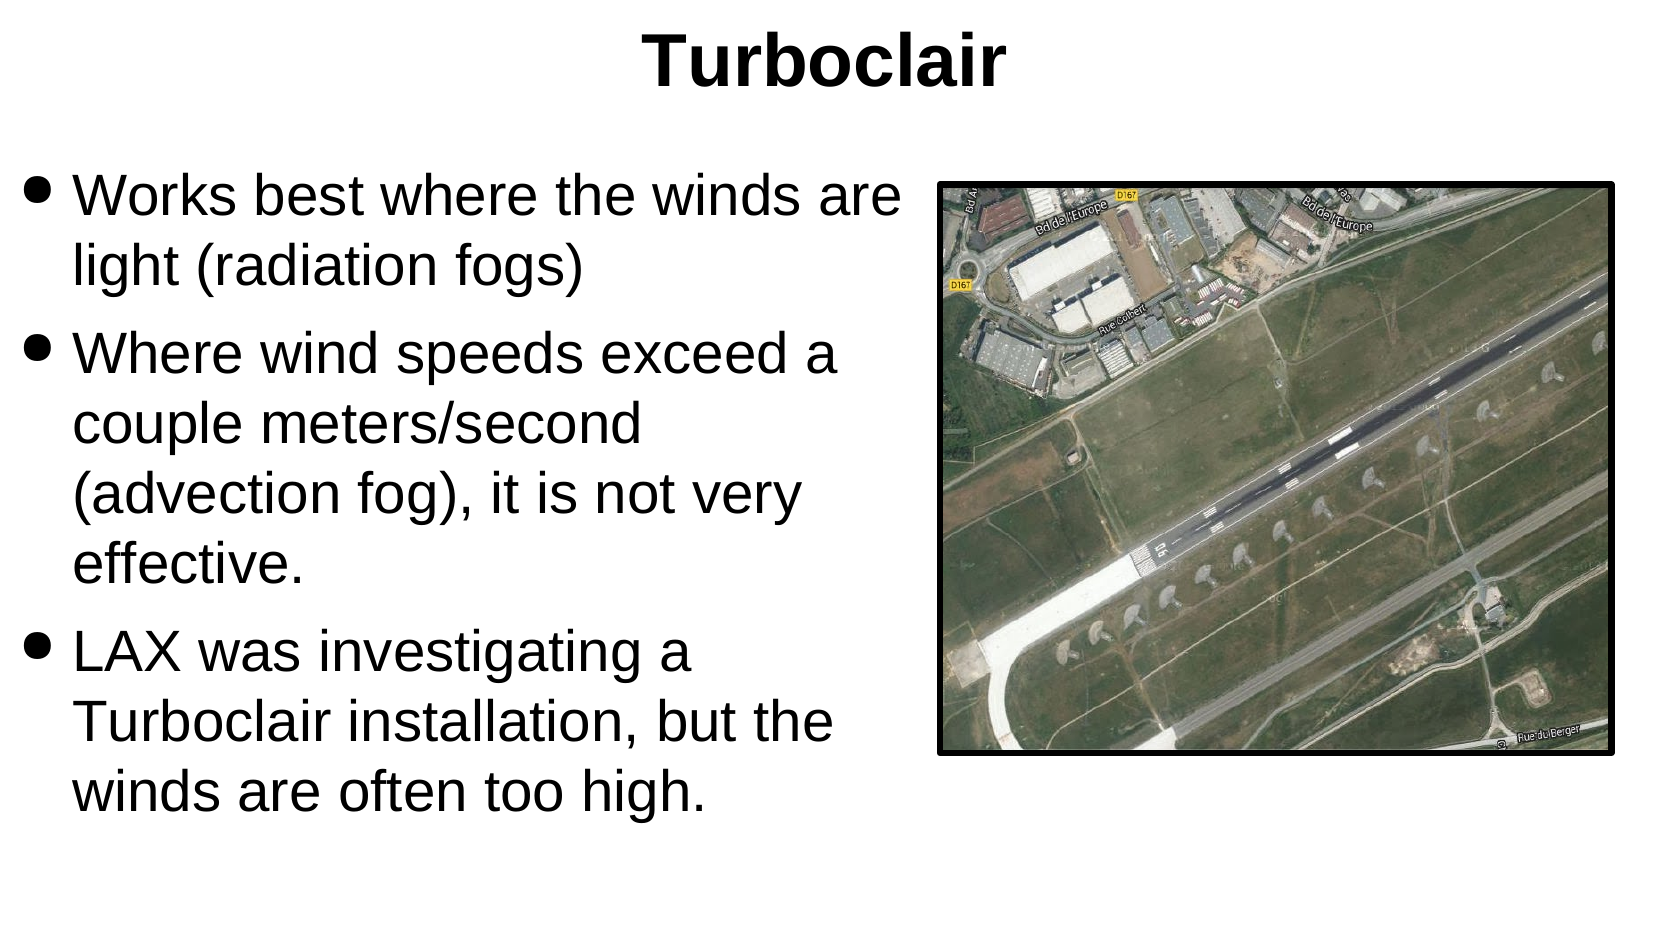

# Turboclair
 Works best where the winds are light (radiation fogs)
 Where wind speeds exceed a couple meters/second (advection fog), it is not very effective.
 LAX was investigating a Turboclair installation, but the winds are often too high.